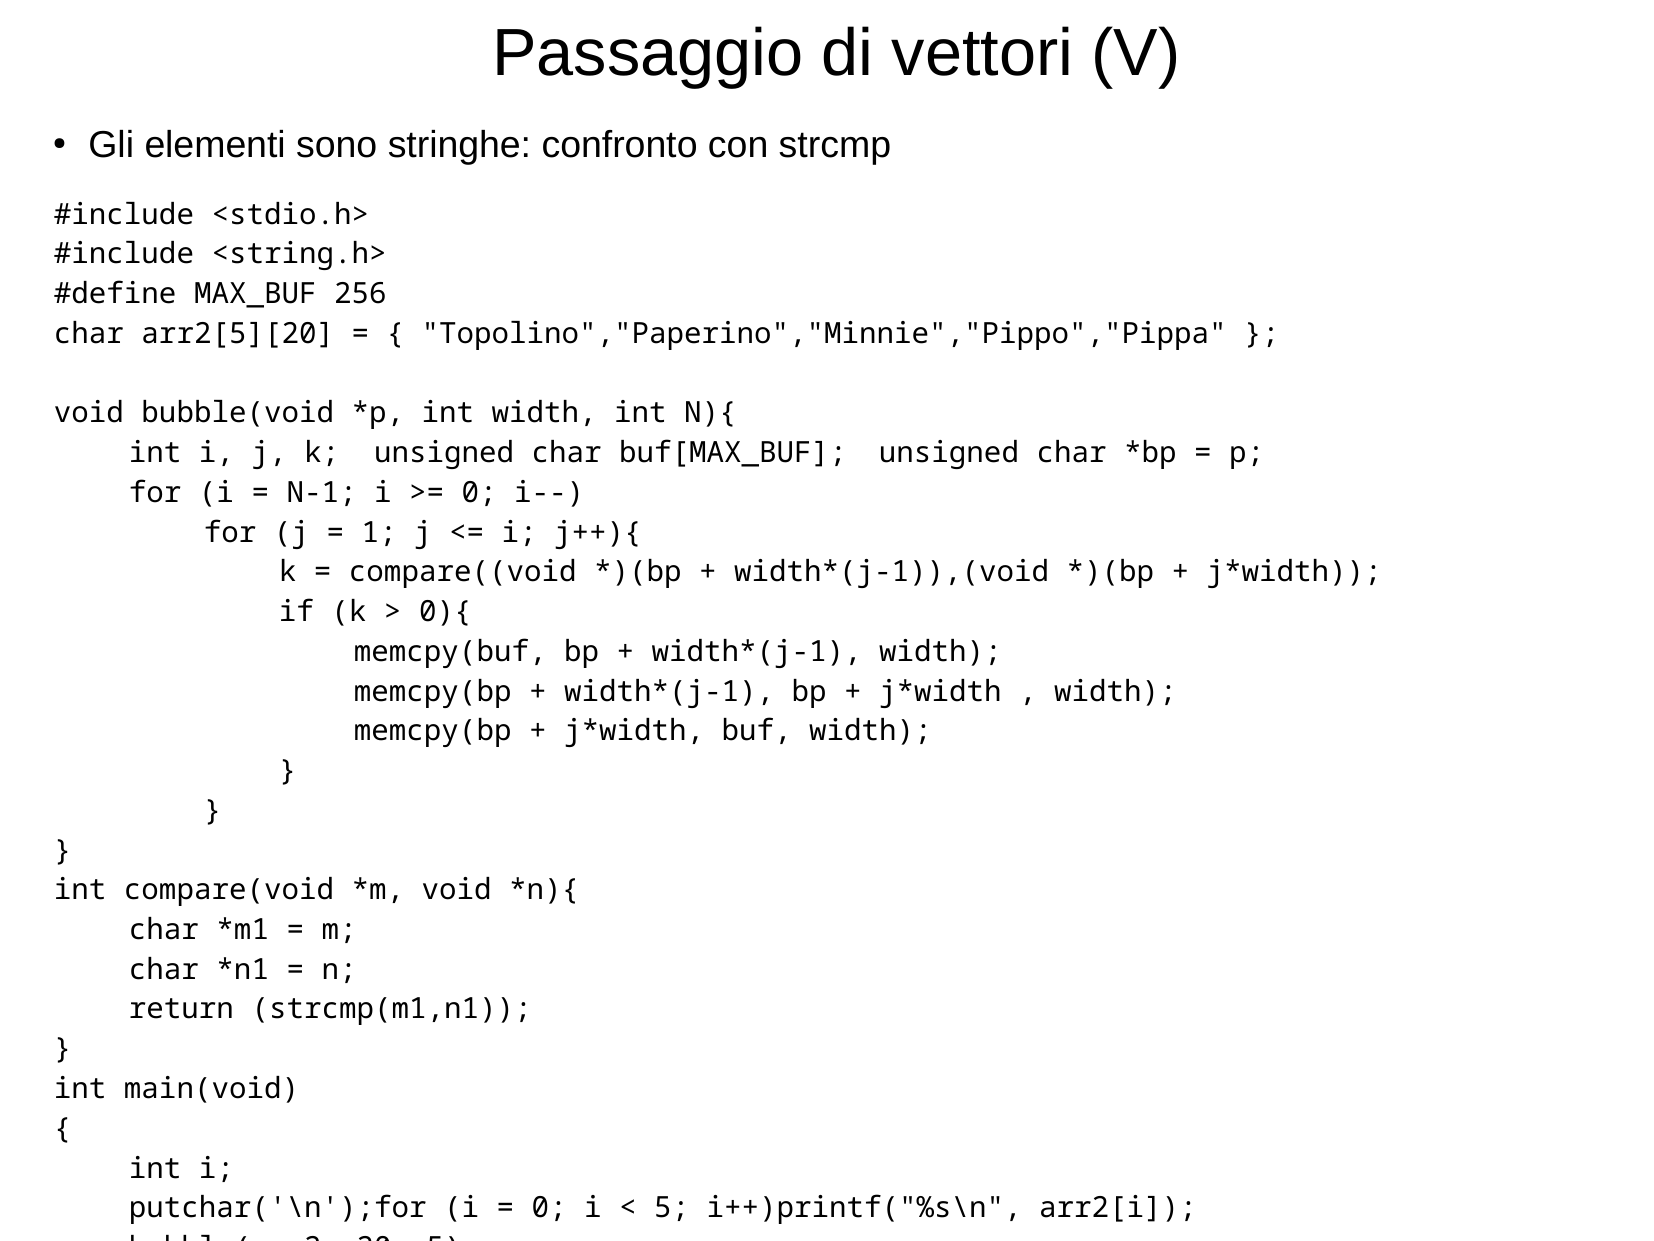

# Passaggio di vettori (V)
Gli elementi sono stringhe: confronto con strcmp
#include <stdio.h>
#include <string.h>
#define MAX_BUF 256
char arr2[5][20] = { "Topolino","Paperino","Minnie","Pippo","Pippa" };
void bubble(void *p, int width, int N){
	int i, j, k; unsigned char buf[MAX_BUF];	unsigned char *bp = p;
	for (i = N-1; i >= 0; i--)
		for (j = 1; j <= i; j++){
			k = compare((void *)(bp + width*(j-1)),(void *)(bp + j*width));
			if (k > 0){
				memcpy(buf, bp + width*(j-1), width);
				memcpy(bp + width*(j-1), bp + j*width , width);
				memcpy(bp + j*width, buf, width);
			}
		}
}
int compare(void *m, void *n){
	char *m1 = m;
	char *n1 = n;
	return (strcmp(m1,n1));
}
int main(void)
{
	int i;
	putchar('\n');for (i = 0; i < 5; i++)printf("%s\n", arr2[i]);
	bubble(arr2, 20, 5);
	putchar('\n\n');for (i = 0; i < 5; i++)printf("%s\n", arr2[i]);
	return 0;
}